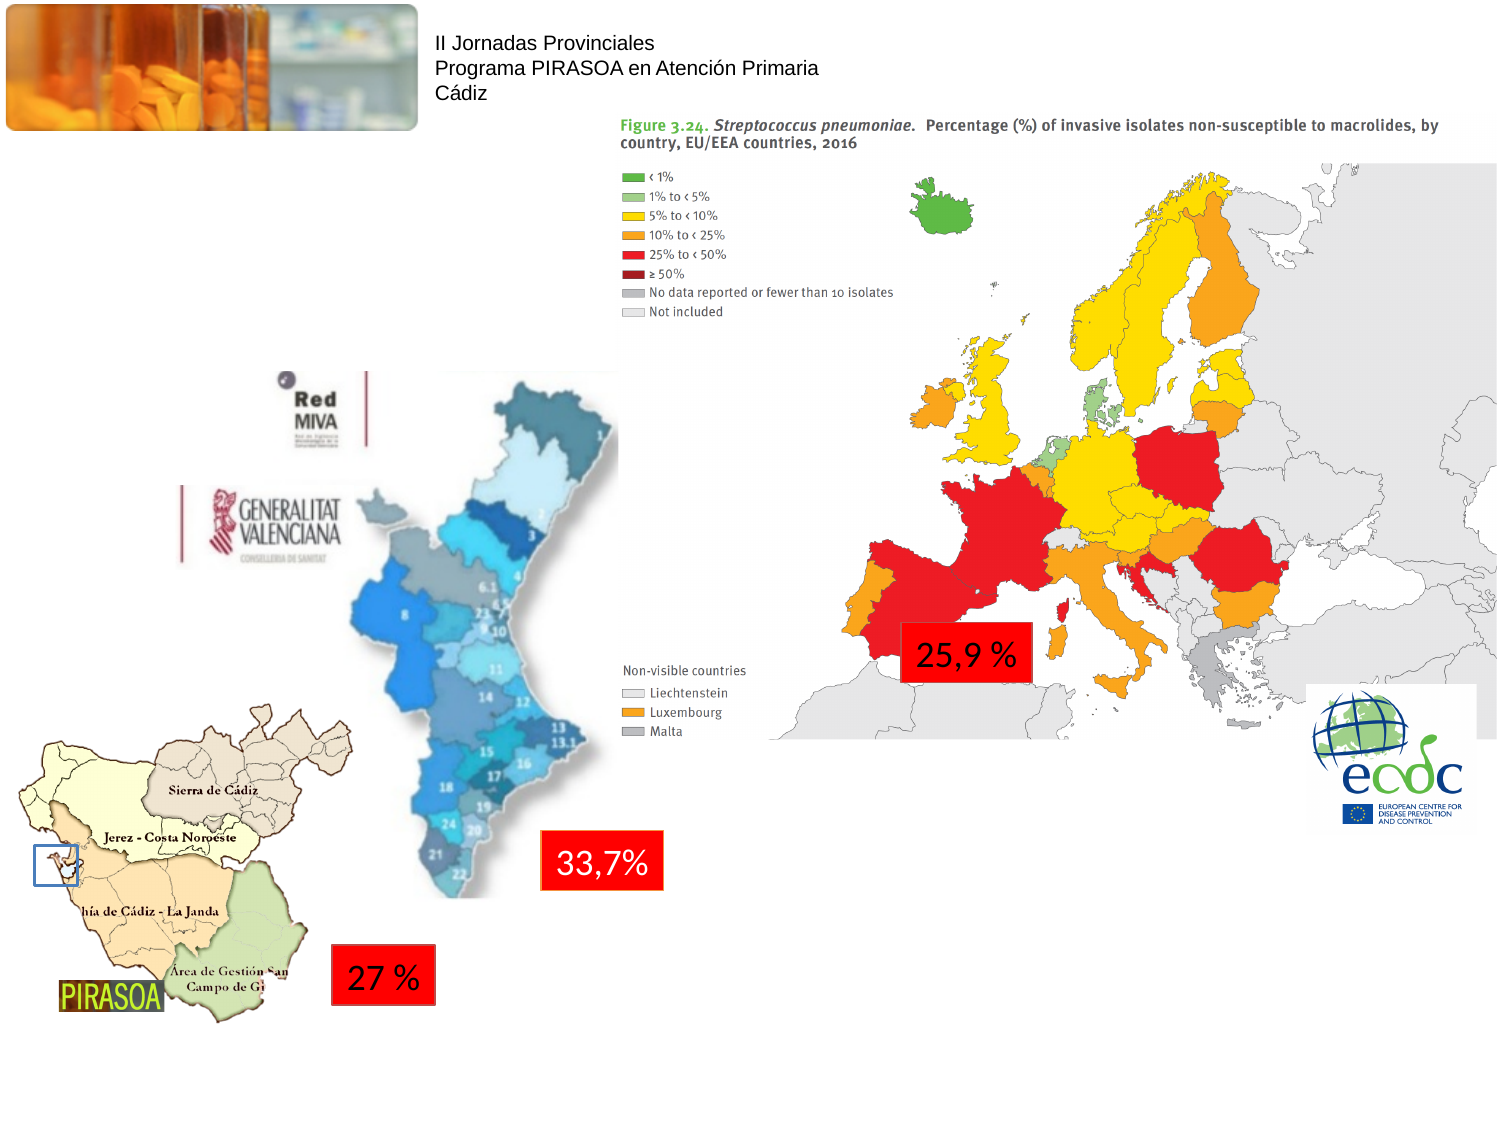

II Jornadas Provinciales
Programa PIRASOA en Atención Primaria Cádiz
25,9 %
33,7%
27 %